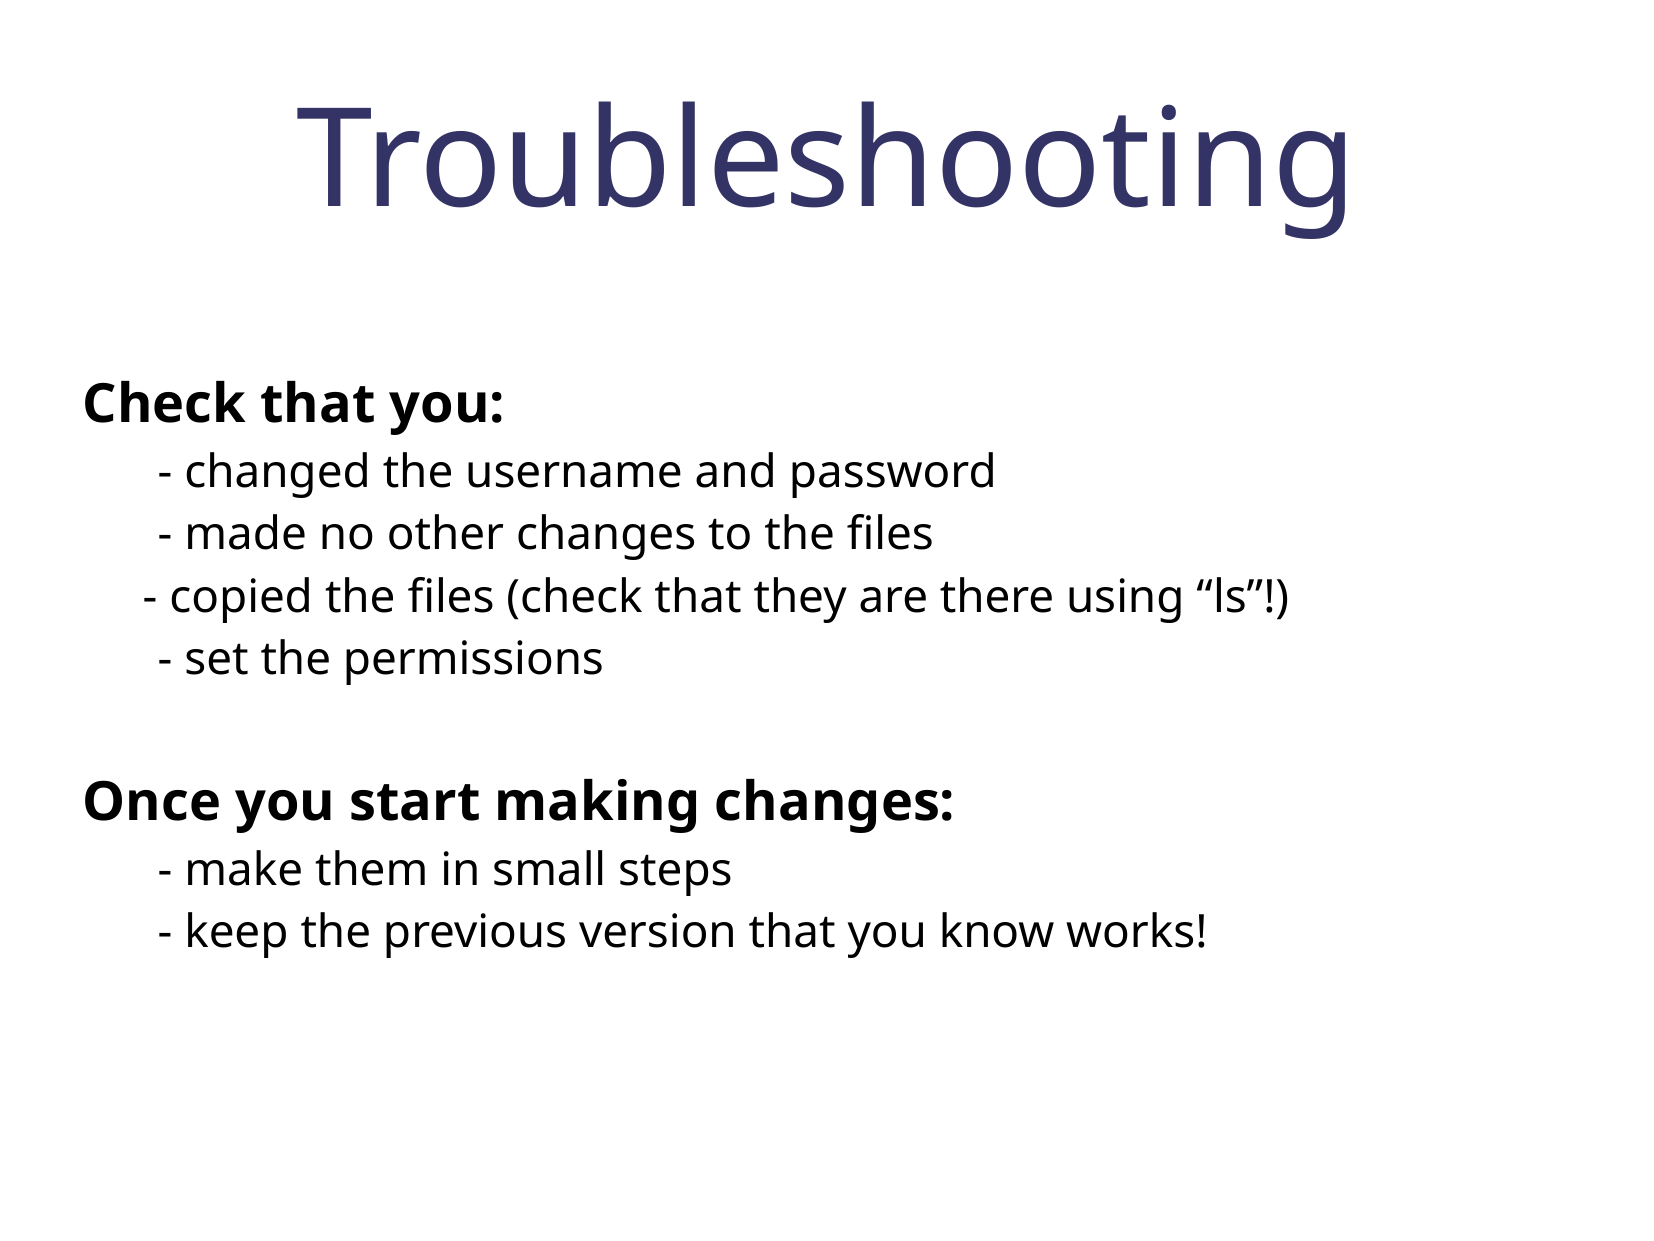

# Troubleshooting
Check that you:
	- changed the username and password
	- made no other changes to the files
 - copied the files (check that they are there using “ls”!)
	- set the permissions
Once you start making changes:
	- make them in small steps
	- keep the previous version that you know works!